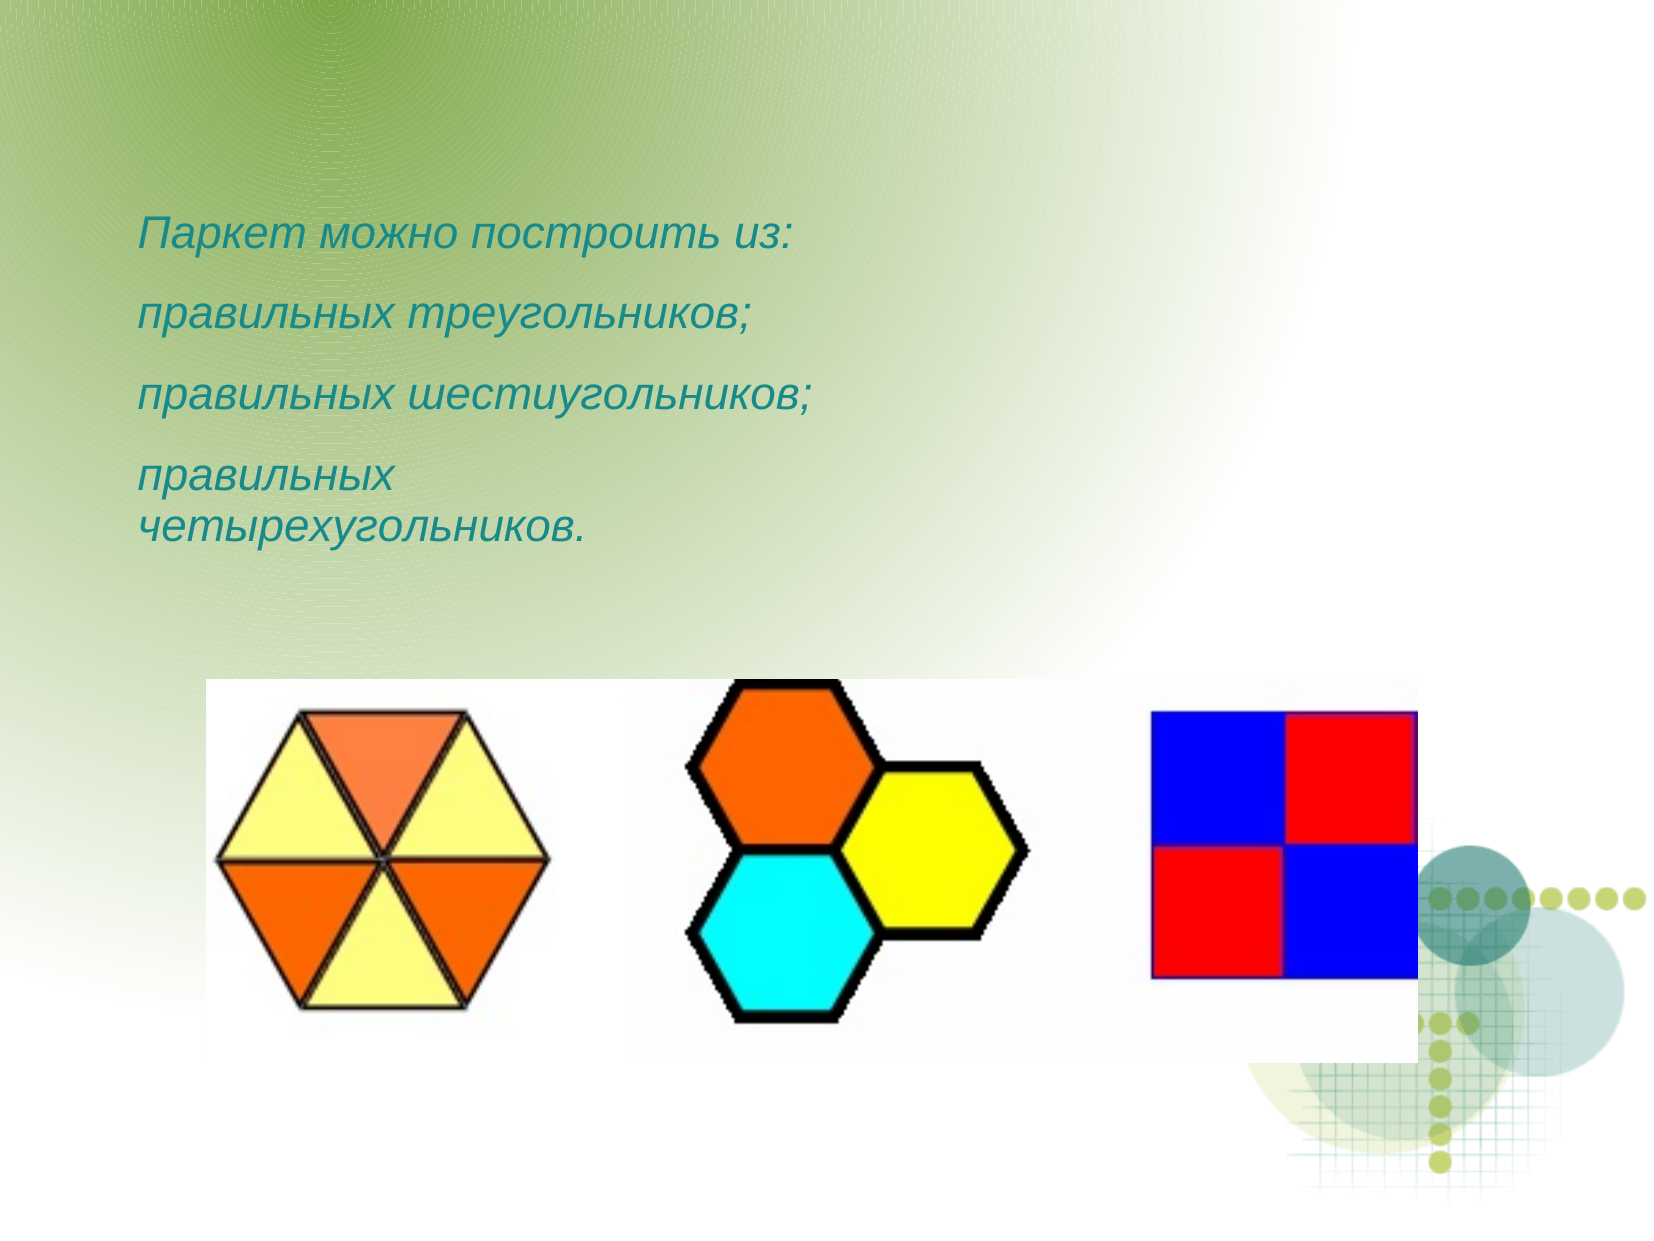

#
Паркет можно построить из:
правильных треугольников;
правильных шестиугольников;
правильных четырехугольников.